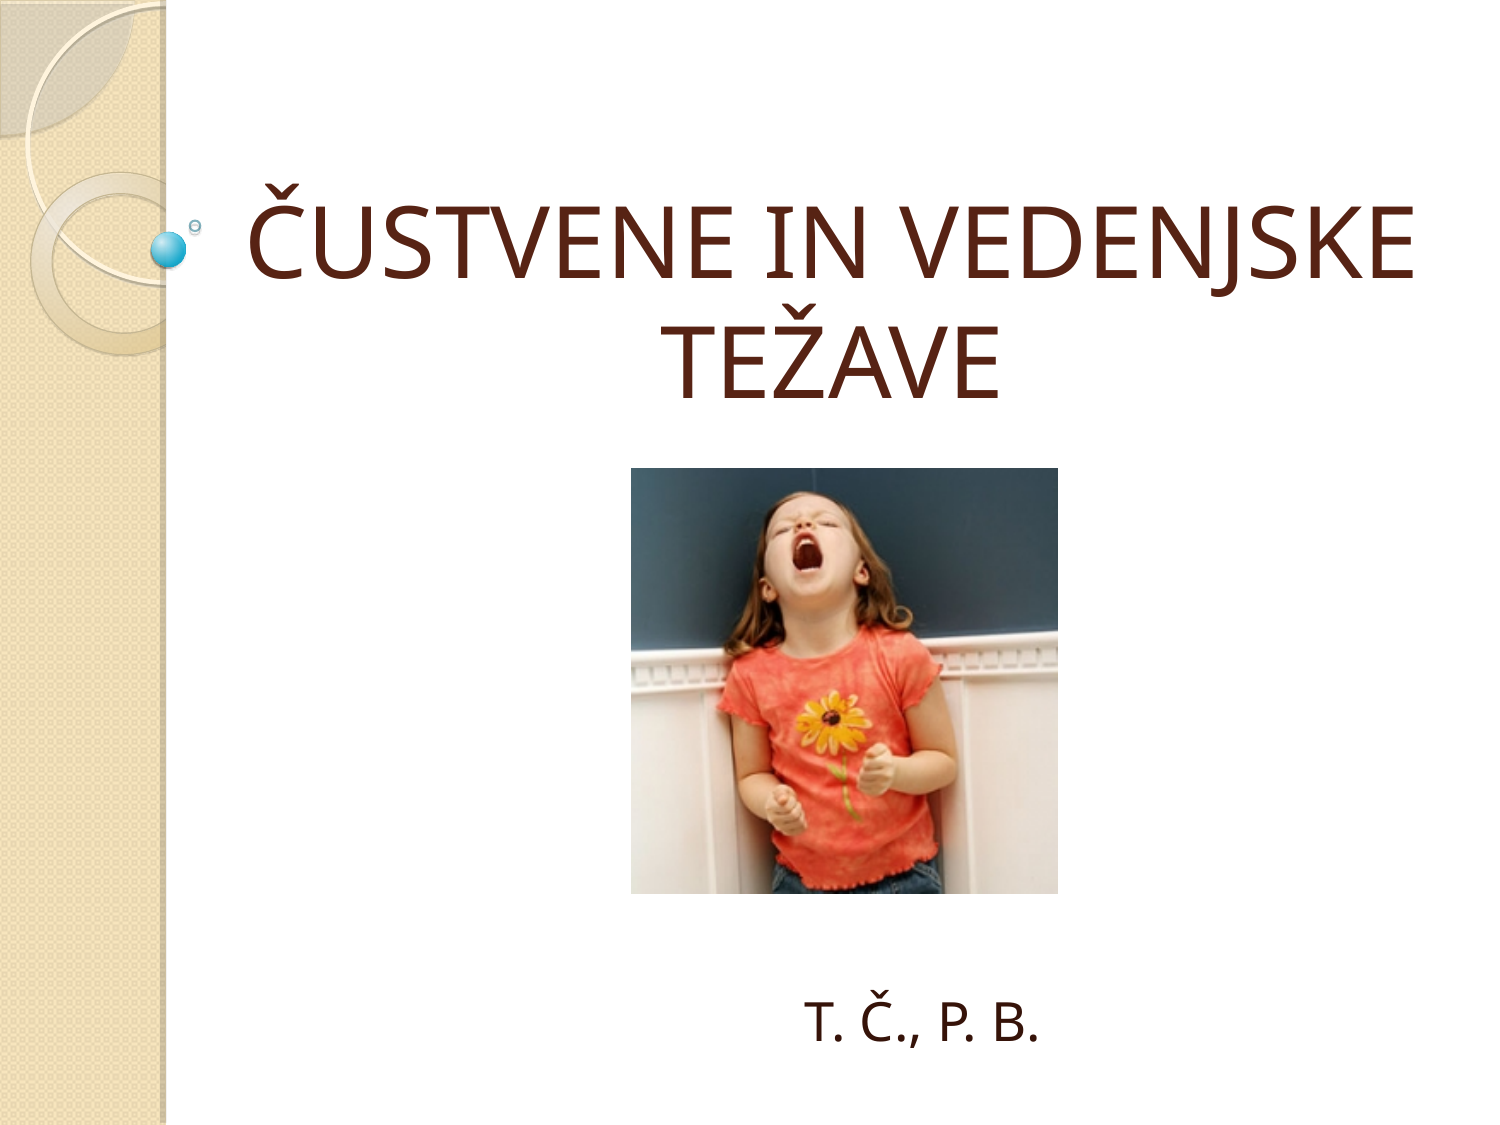

# ČUSTVENE IN VEDENJSKE TEŽAVE
T. Č., P. B.